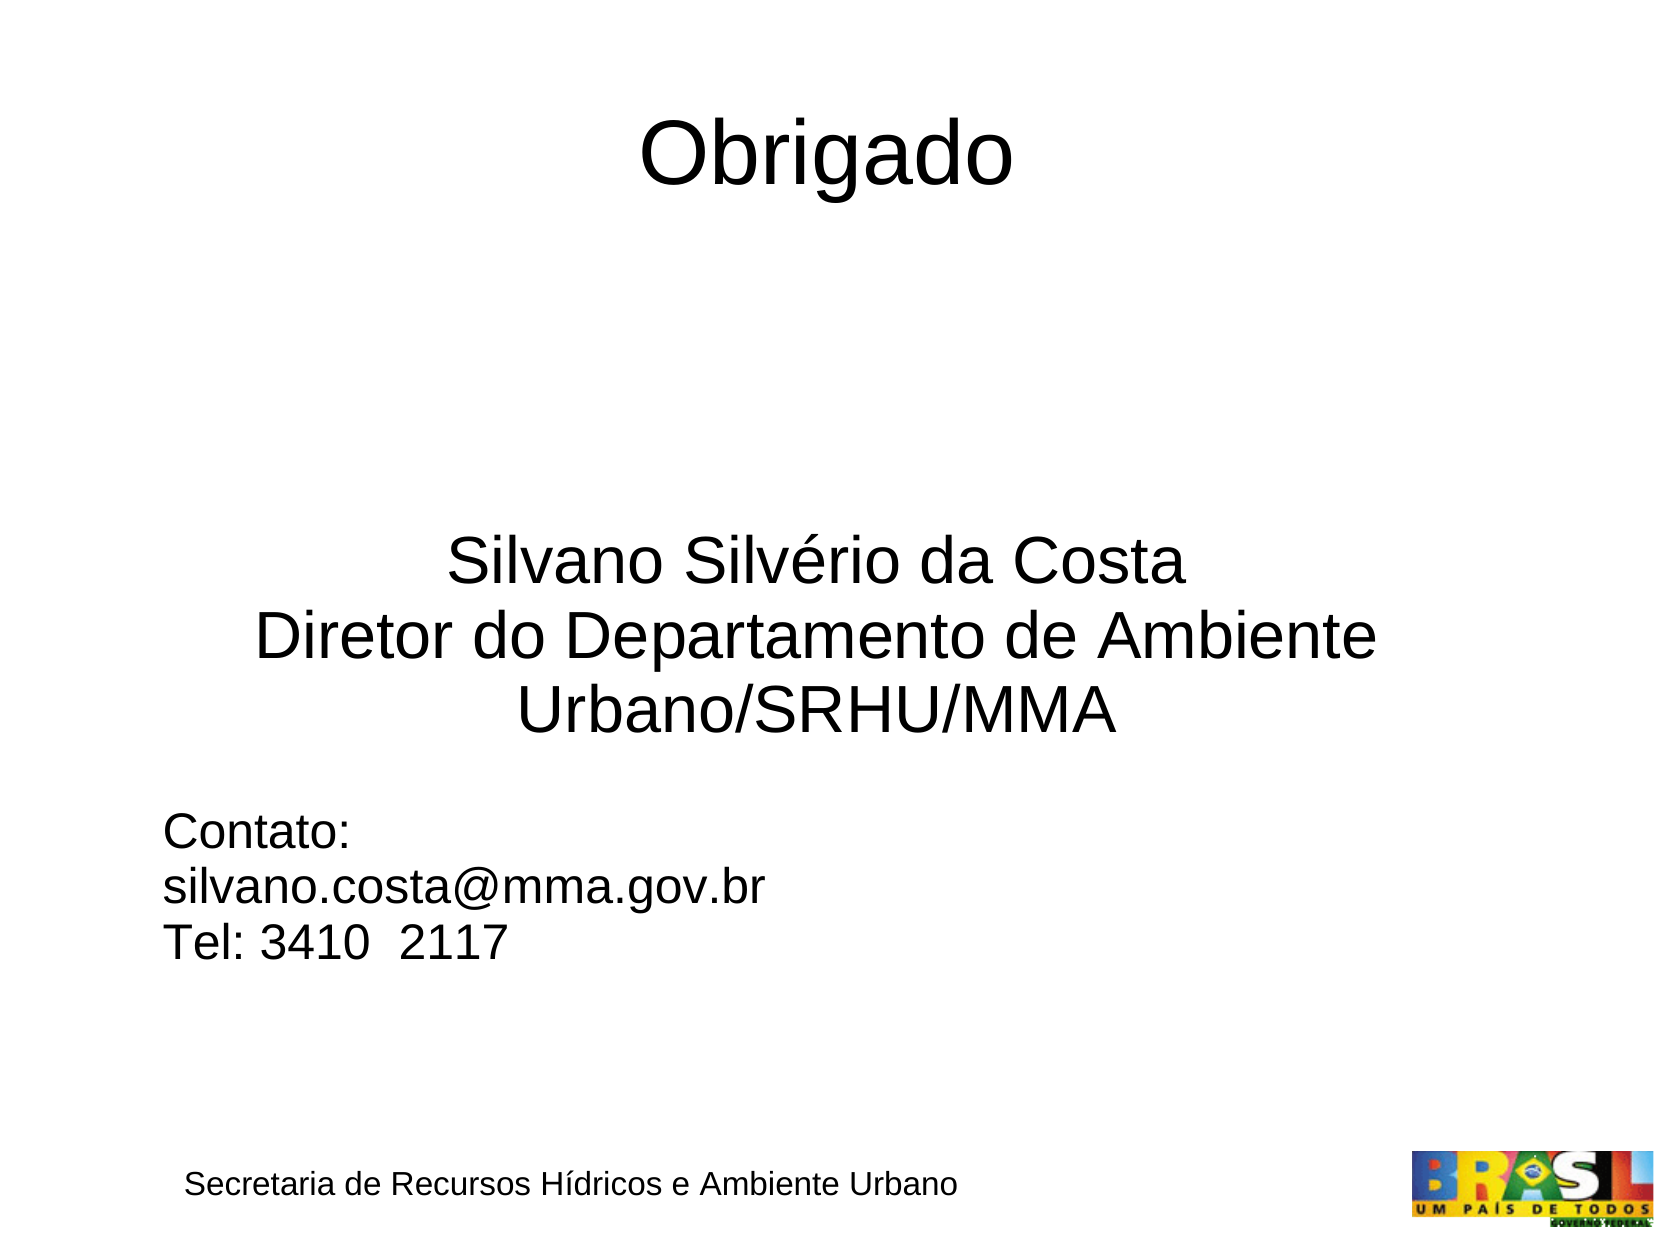

# Obrigado
Silvano Silvério da Costa
Diretor do Departamento de Ambiente Urbano/SRHU/MMA
Contato:
silvano.costa@mma.gov.br
Tel: 3410 2117
Secretaria de Recursos Hídricos e Ambiente Urbano